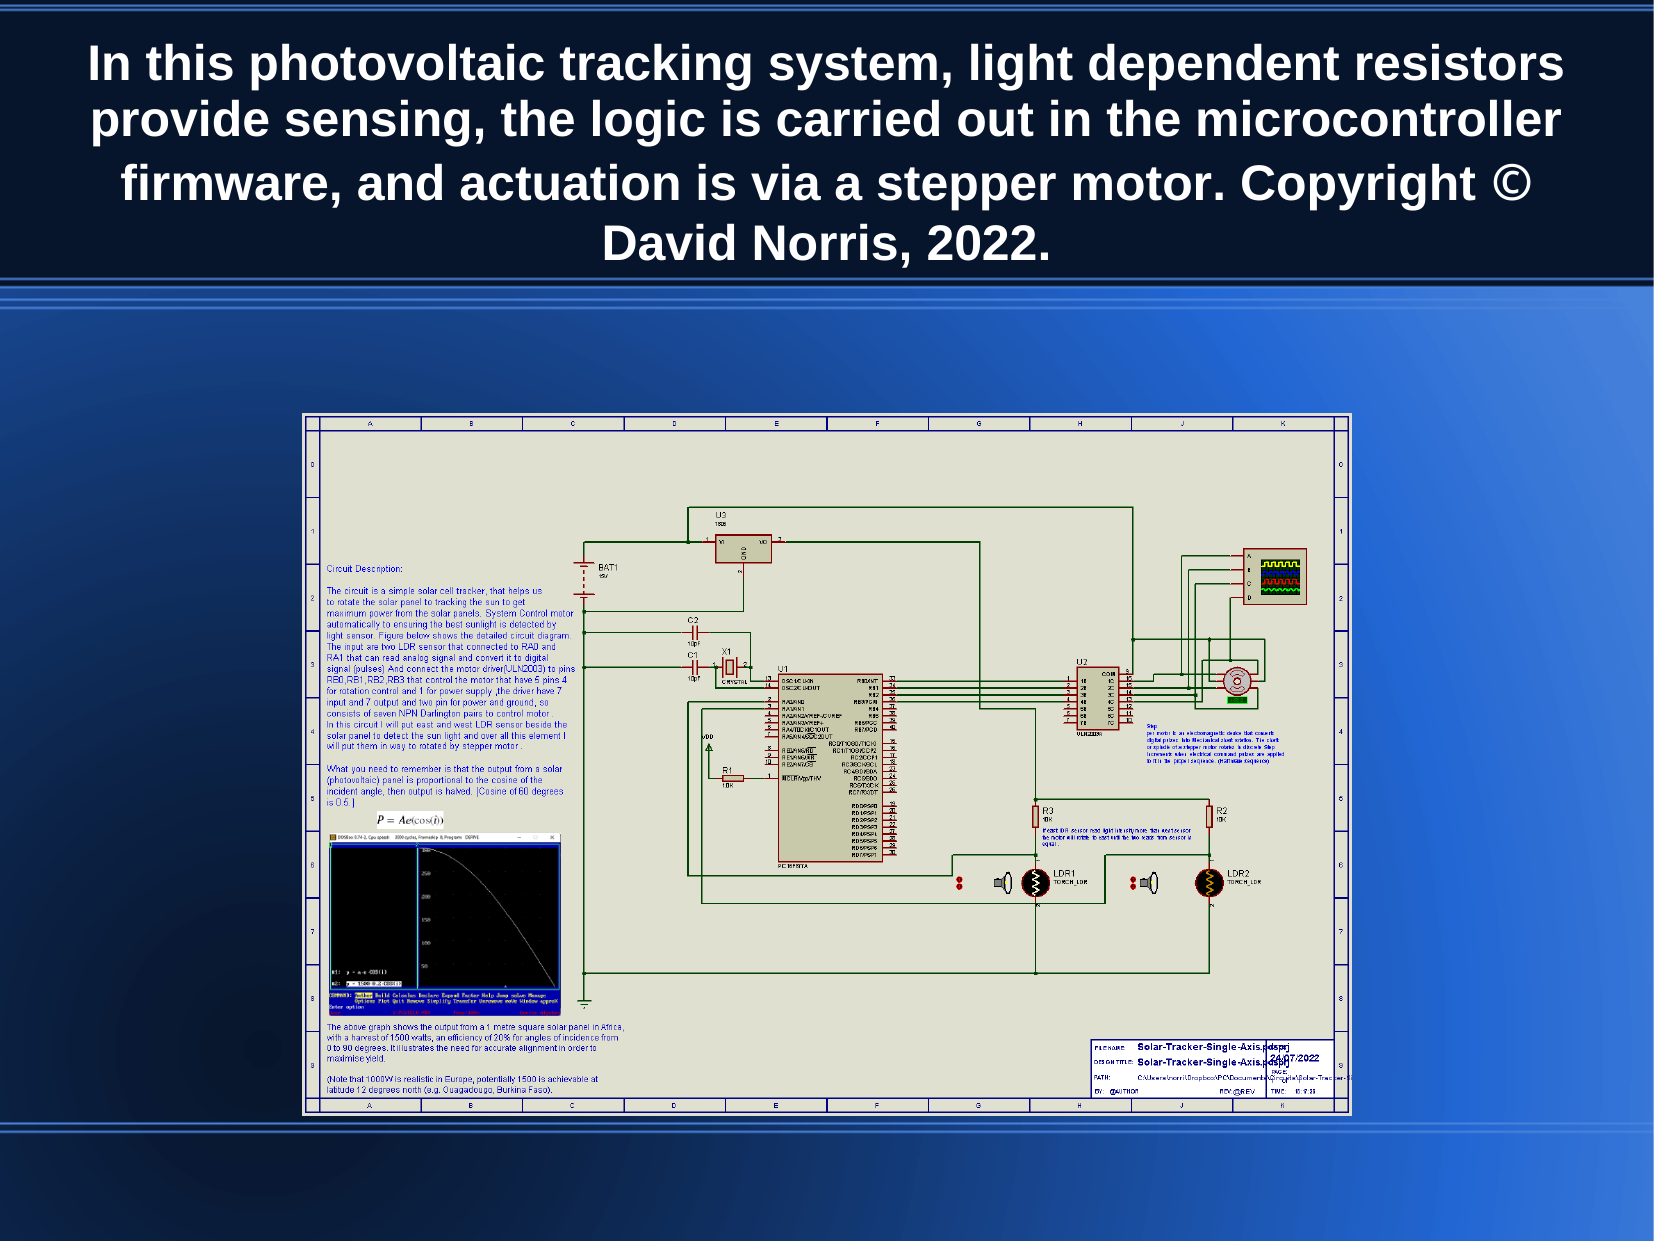

# In this photovoltaic tracking system, light dependent resistors provide sensing, the logic is carried out in the microcontroller firmware, and actuation is via a stepper motor. Copyright © David Norris, 2022.